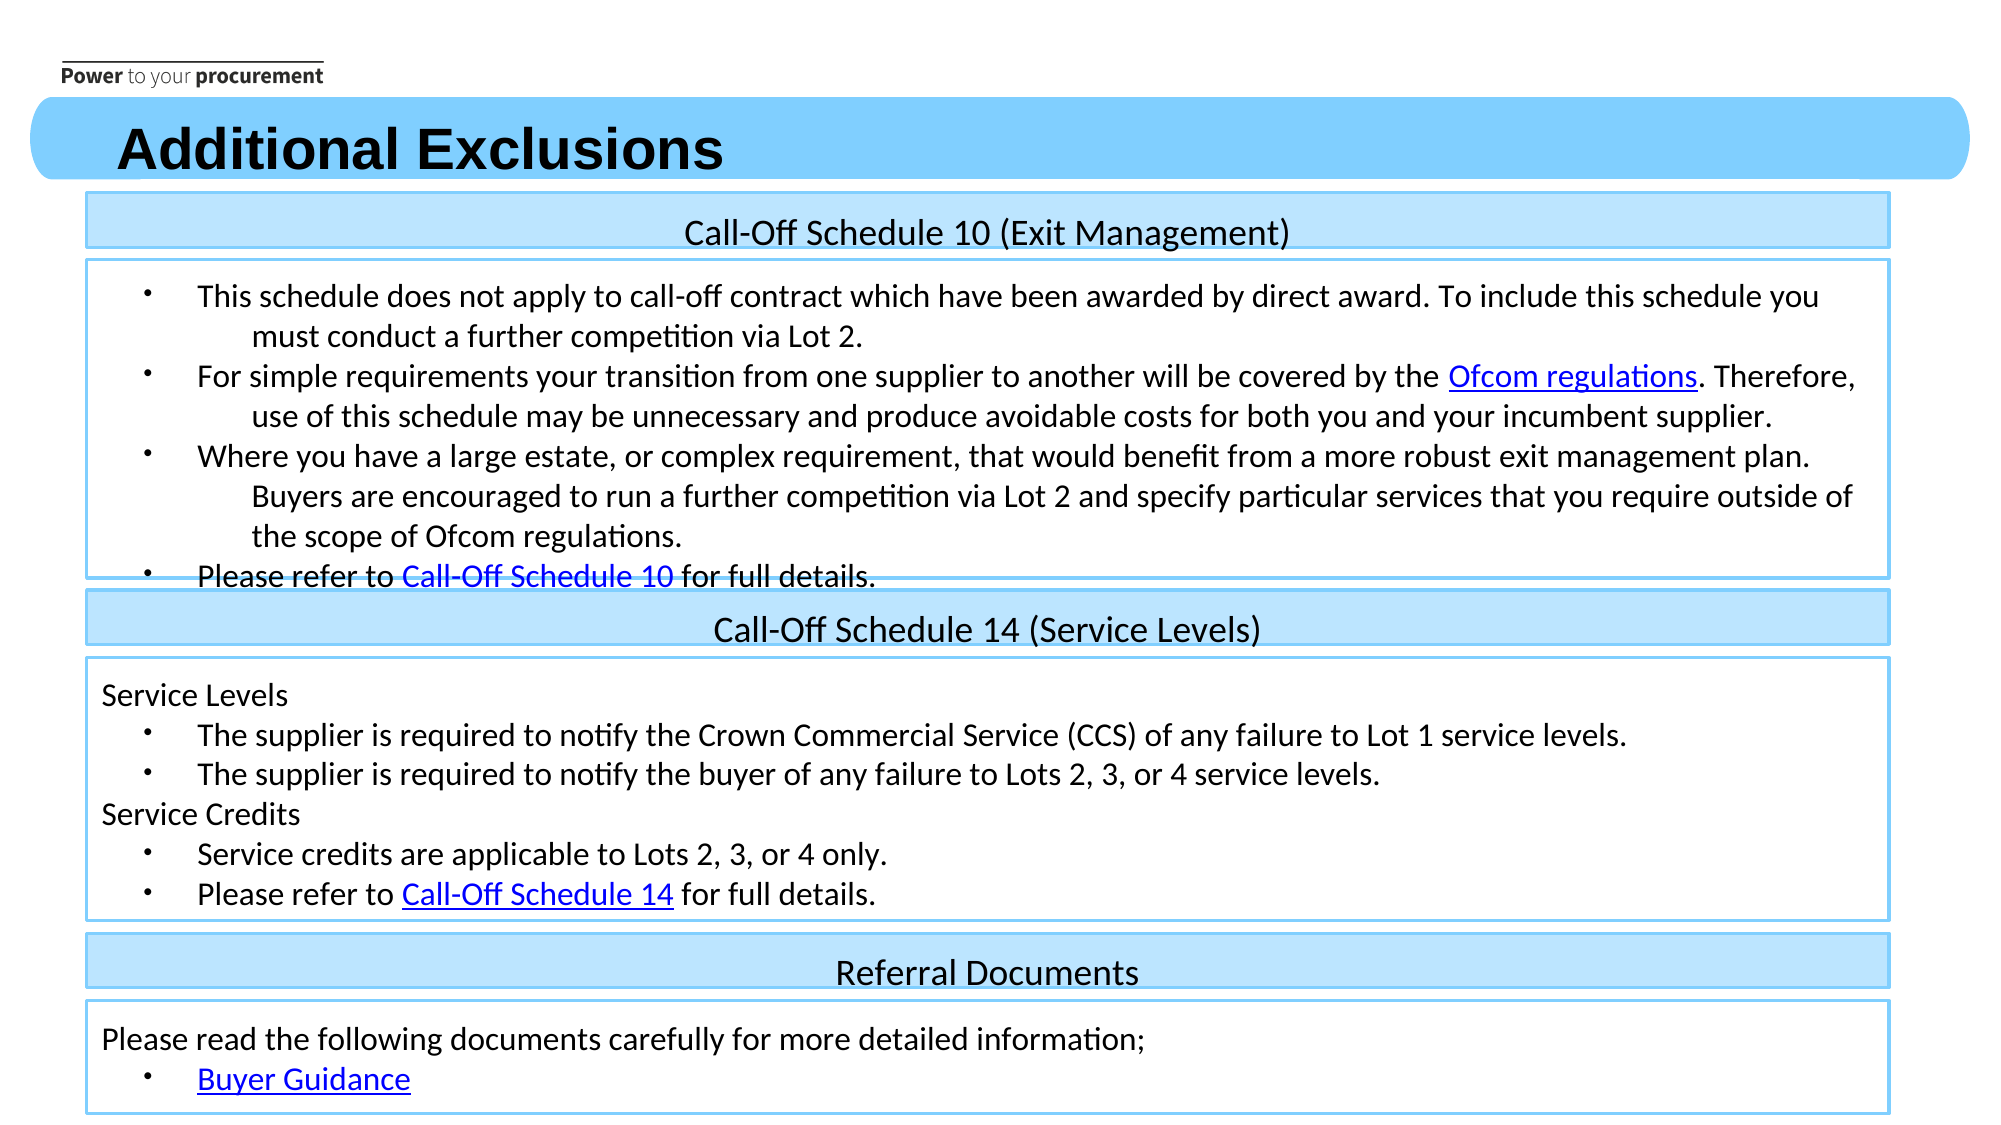

# Additional Exclusions
Call-Off Schedule 10 (Exit Management)
This schedule does not apply to call-off contract which have been awarded by direct award. To include this schedule you must conduct a further competition via Lot 2.
For simple requirements your transition from one supplier to another will be covered by the Ofcom regulations. Therefore, use of this schedule may be unnecessary and produce avoidable costs for both you and your incumbent supplier.
Where you have a large estate, or complex requirement, that would benefit from a more robust exit management plan. Buyers are encouraged to run a further competition via Lot 2 and specify particular services that you require outside of the scope of Ofcom regulations.
Please refer to Call-Off Schedule 10 for full details.
Call-Off Schedule 14 (Service Levels)
Service Levels
The supplier is required to notify the Crown Commercial Service (CCS) of any failure to Lot 1 service levels.
The supplier is required to notify the buyer of any failure to Lots 2, 3, or 4 service levels.
Service Credits
Service credits are applicable to Lots 2, 3, or 4 only.
Please refer to Call-Off Schedule 14 for full details.
Referral Documents
Please read the following documents carefully for more detailed information;
Buyer Guidance